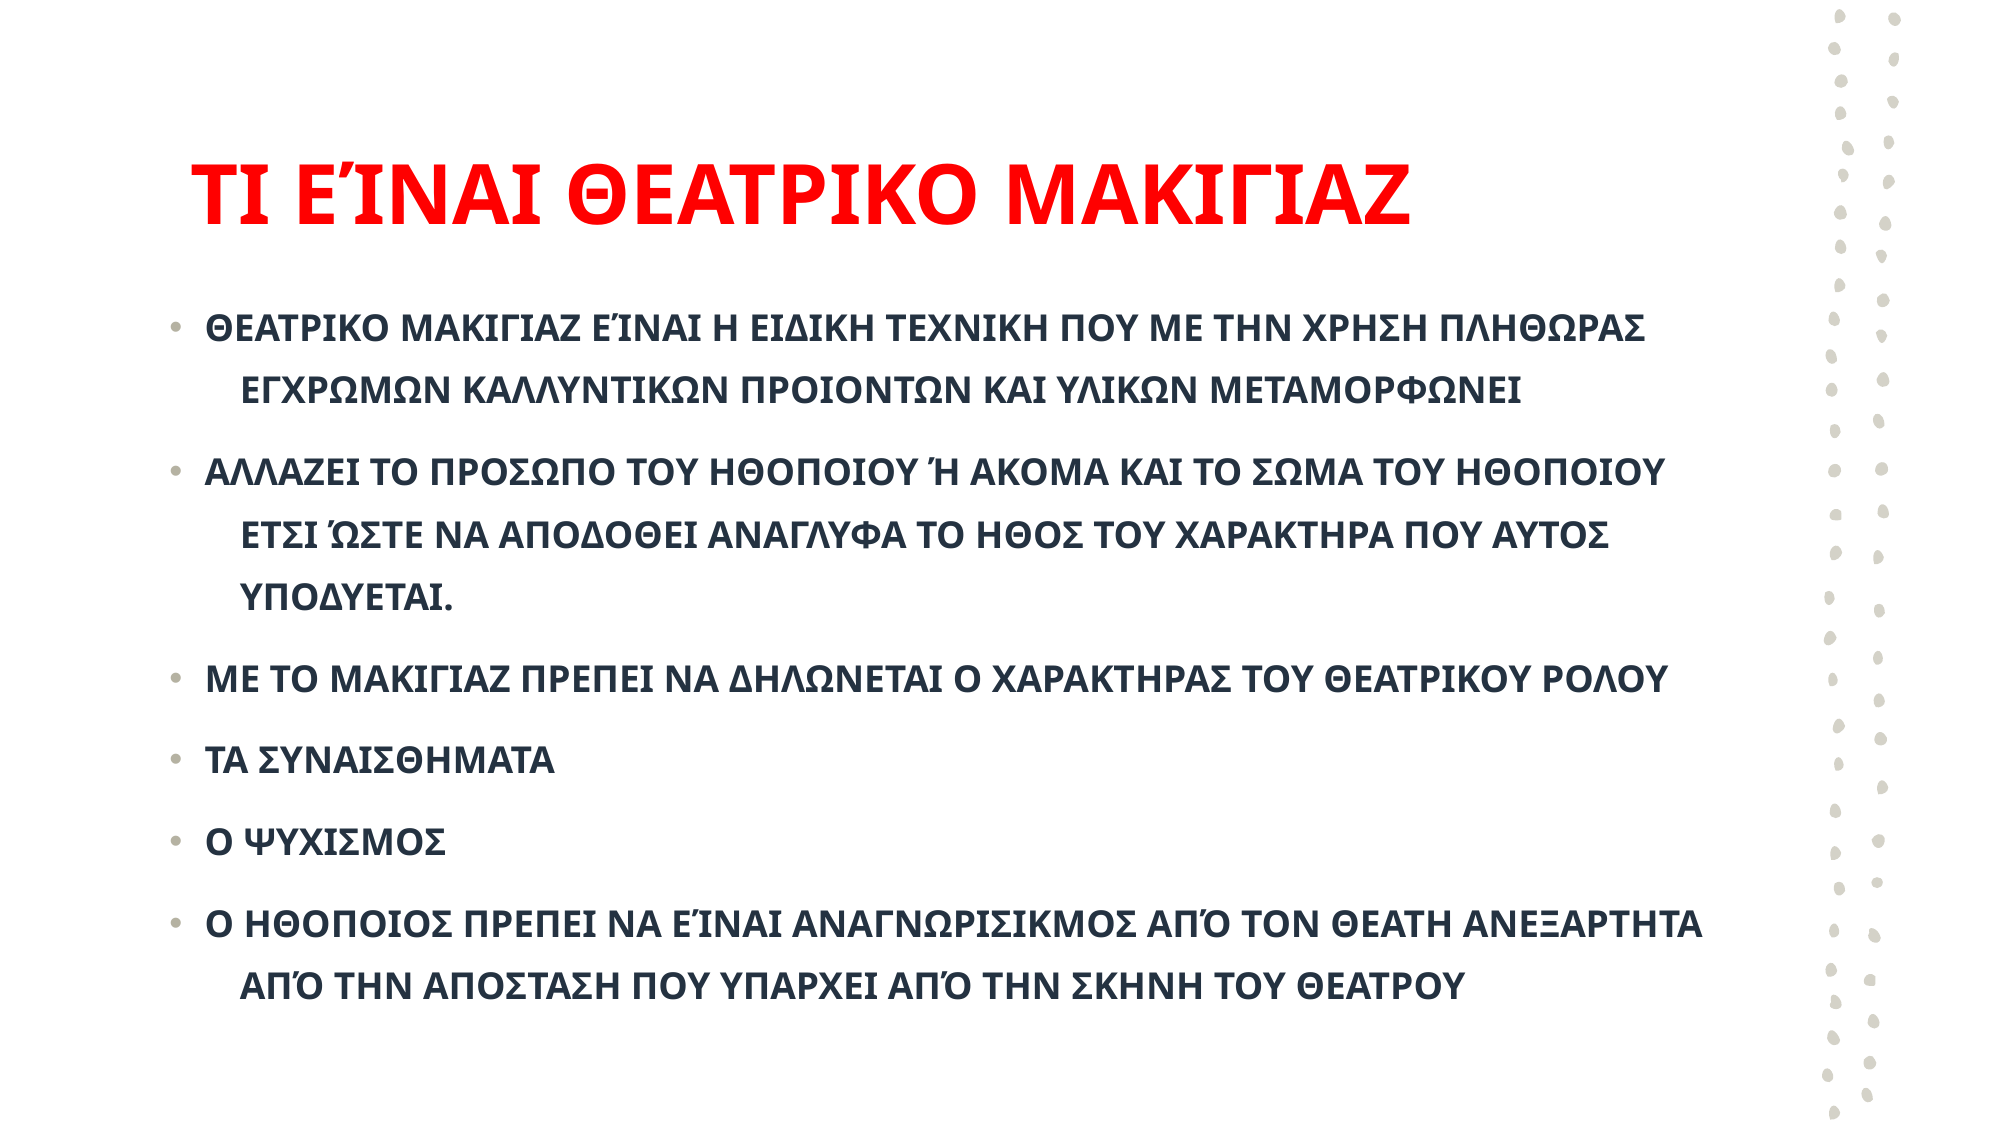

# ΤΙ ΕΊΝΑΙ ΘΕΑΤΡΙΚΟ ΜΑΚΙΓΙΑΖ
ΘΕΑΤΡΙΚΟ ΜΑΚΙΓΙΑΖ ΕΊΝΑΙ Η ΕΙΔΙΚΗ ΤΕΧΝΙΚΗ ΠΟΥ ΜΕ ΤΗΝ ΧΡΗΣΗ ΠΛΗΘΩΡΑΣ ΕΓΧΡΩΜΩΝ ΚΑΛΛΥΝΤΙΚΩΝ ΠΡΟΙΟΝΤΩΝ ΚΑΙ ΥΛΙΚΩΝ ΜΕΤΑΜΟΡΦΩΝΕΙ
ΑΛΛΑΖΕΙ ΤΟ ΠΡΟΣΩΠΟ ΤΟΥ ΗΘΟΠΟΙΟΥ Ή ΑΚΟΜΑ ΚΑΙ ΤΟ ΣΩΜΑ ΤΟΥ ΗΘΟΠΟΙΟΥ ΕΤΣΙ ΏΣΤΕ ΝΑ ΑΠΟΔΟΘΕΙ ΑΝΑΓΛΥΦΑ ΤΟ ΗΘΟΣ ΤΟΥ ΧΑΡΑΚΤΗΡΑ ΠΟΥ ΑΥΤΟΣ ΥΠΟΔΥΕΤΑΙ.
ΜΕ ΤΟ ΜΑΚΙΓΙΑΖ ΠΡΕΠΕΙ ΝΑ ΔΗΛΩΝΕΤΑΙ Ο ΧΑΡΑΚΤΗΡΑΣ ΤΟΥ ΘΕΑΤΡΙΚΟΥ ΡΟΛΟΥ
ΤΑ ΣΥΝΑΙΣΘΗΜΑΤΑ
Ο ΨΥΧΙΣΜΟΣ
Ο ΗΘΟΠΟΙΟΣ ΠΡΕΠΕΙ ΝΑ ΕΊΝΑΙ ΑΝΑΓΝΩΡΙΣΙΚΜΟΣ ΑΠΌ ΤΟΝ ΘΕΑΤΗ ΑΝΕΞΑΡΤΗΤΑ ΑΠΌ ΤΗΝ ΑΠΟΣΤΑΣΗ ΠΟΥ ΥΠΑΡΧΕΙ ΑΠΌ ΤΗΝ ΣΚΗΝΗ ΤΟΥ ΘΕΑΤΡΟΥ